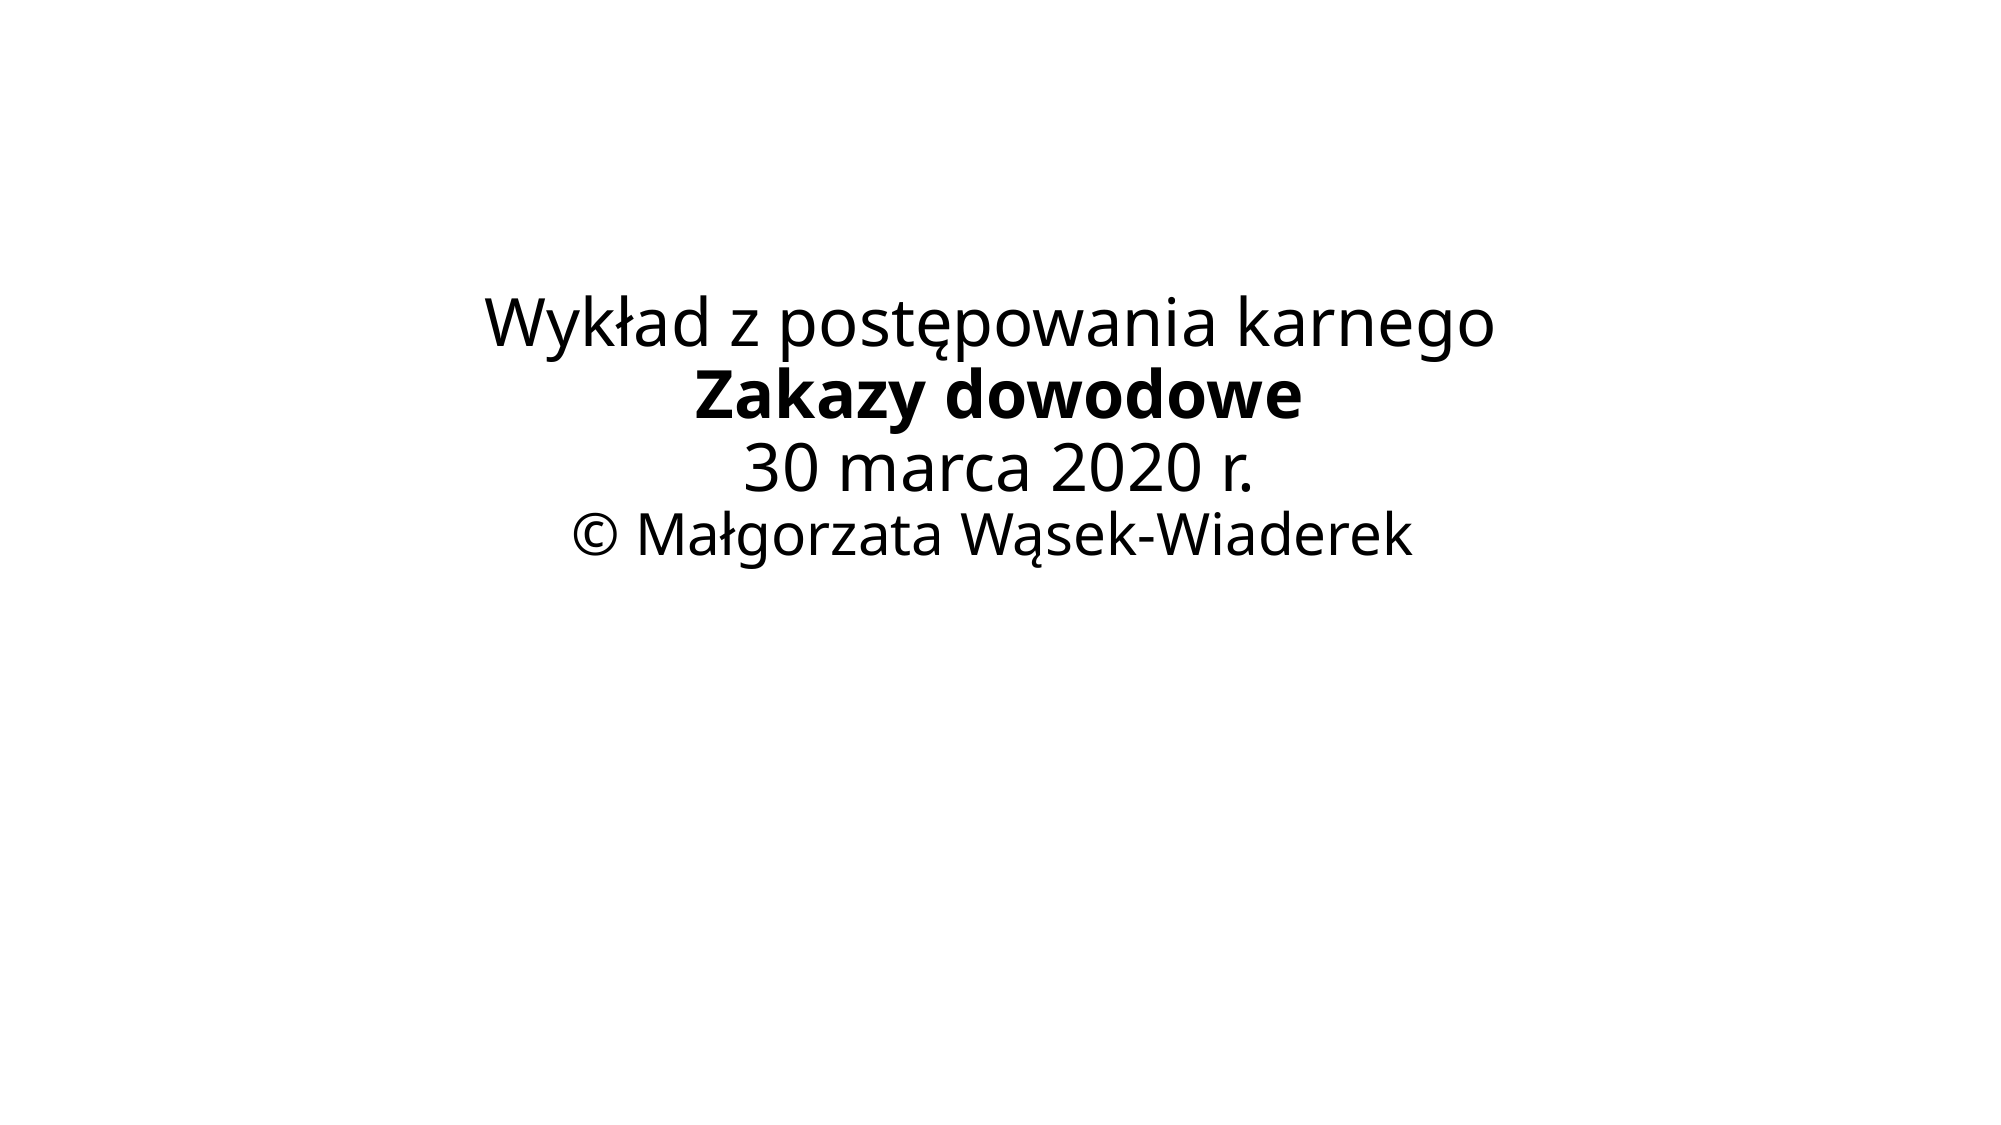

# Wykład z postępowania karnego Zakazy dowodowe 30 marca 2020 r. © Małgorzata Wąsek-Wiaderek